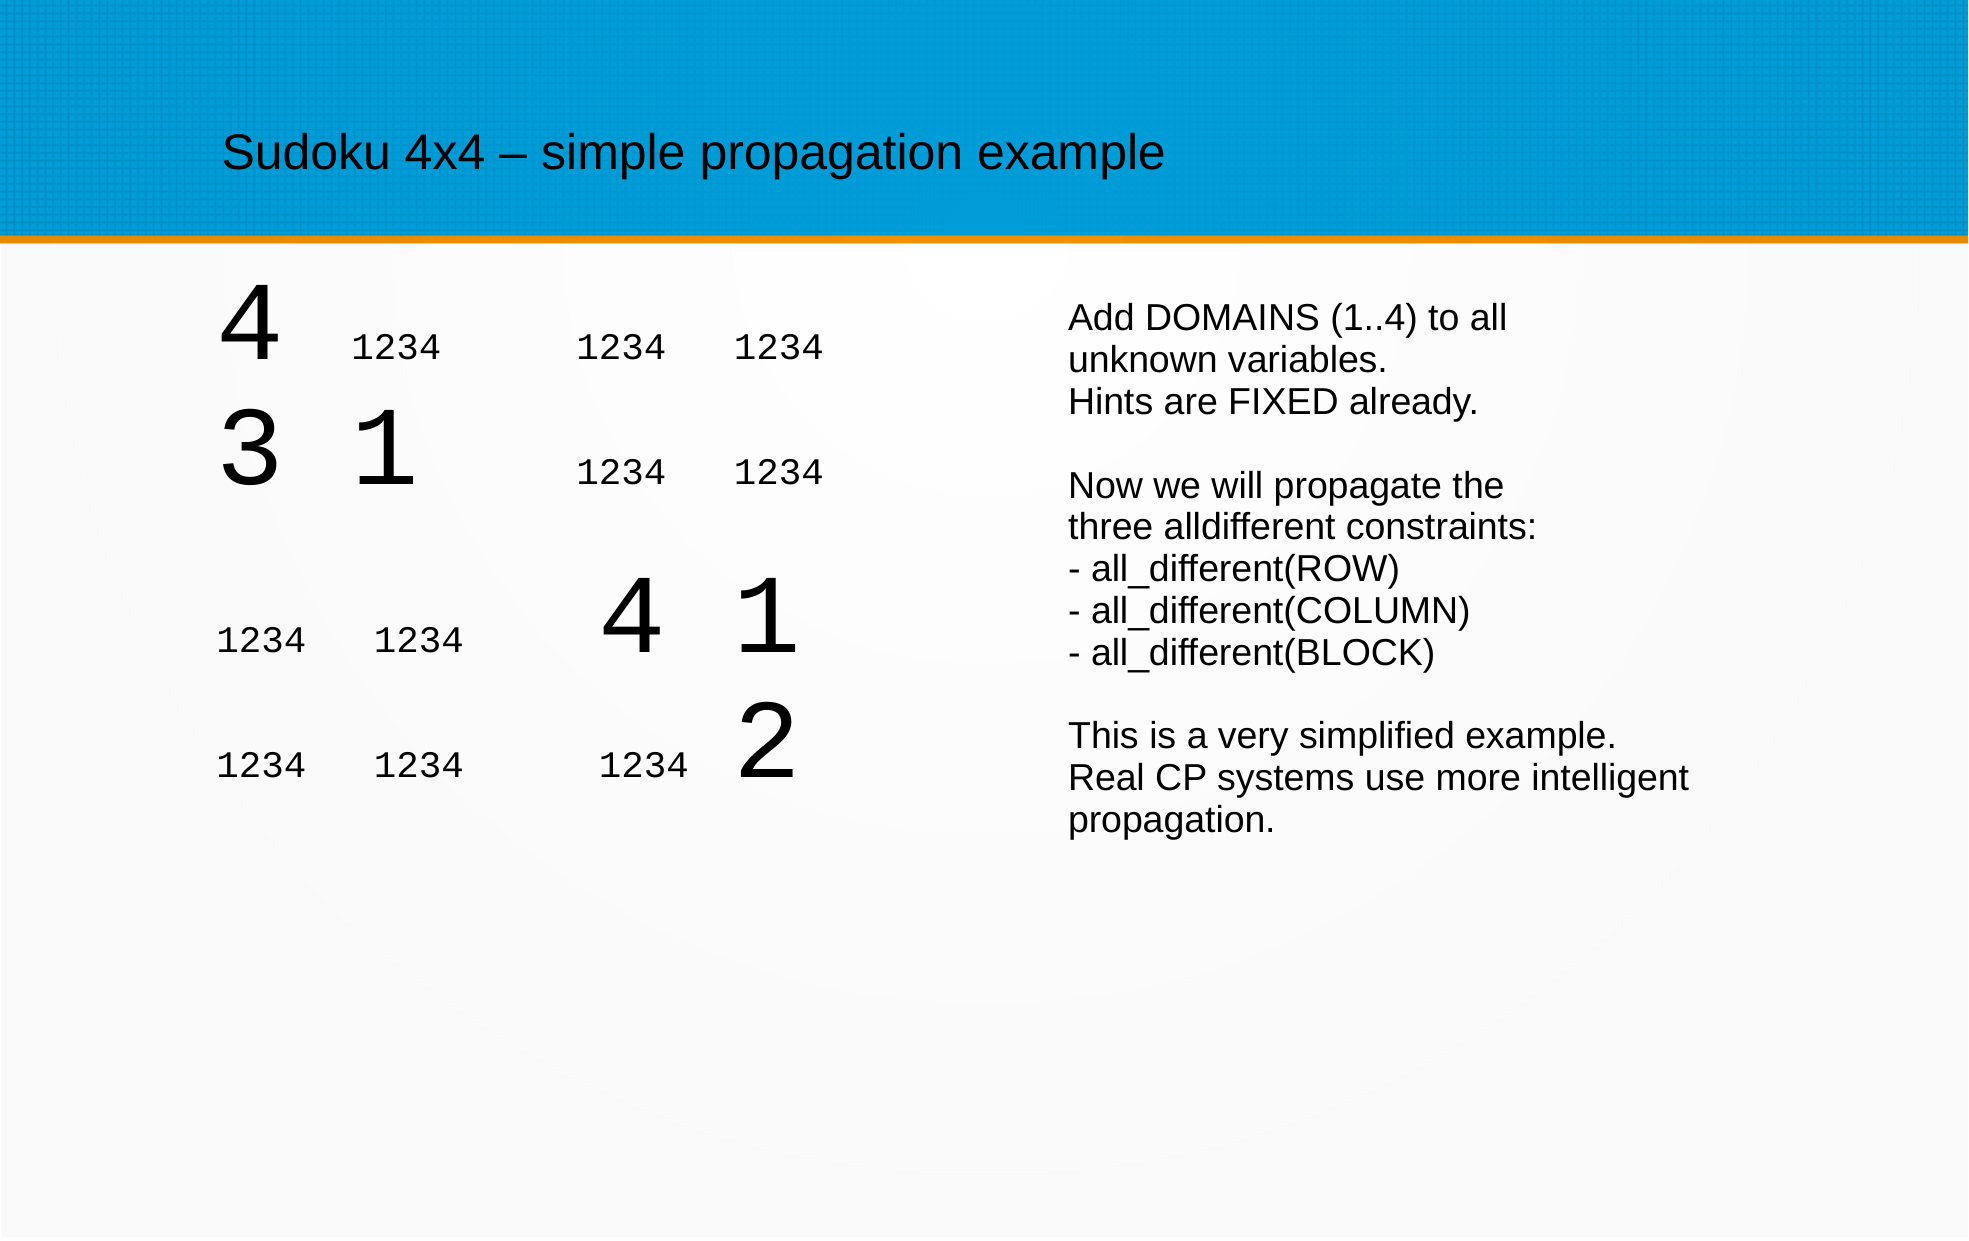

Sudoku 4x4 – simple propagation example
Add DOMAINS (1..4) to all
unknown variables.
Hints are FIXED already.
Now we will propagate the
three alldifferent constraints:
- all_different(ROW)
- all_different(COLUMN)
- all_different(BLOCK)
This is a very simplified example.
Real CP systems use more intelligent
propagation.
4 1234 1234 1234
3 1 1234 1234
1234 1234 4 1
1234 1234 1234 2